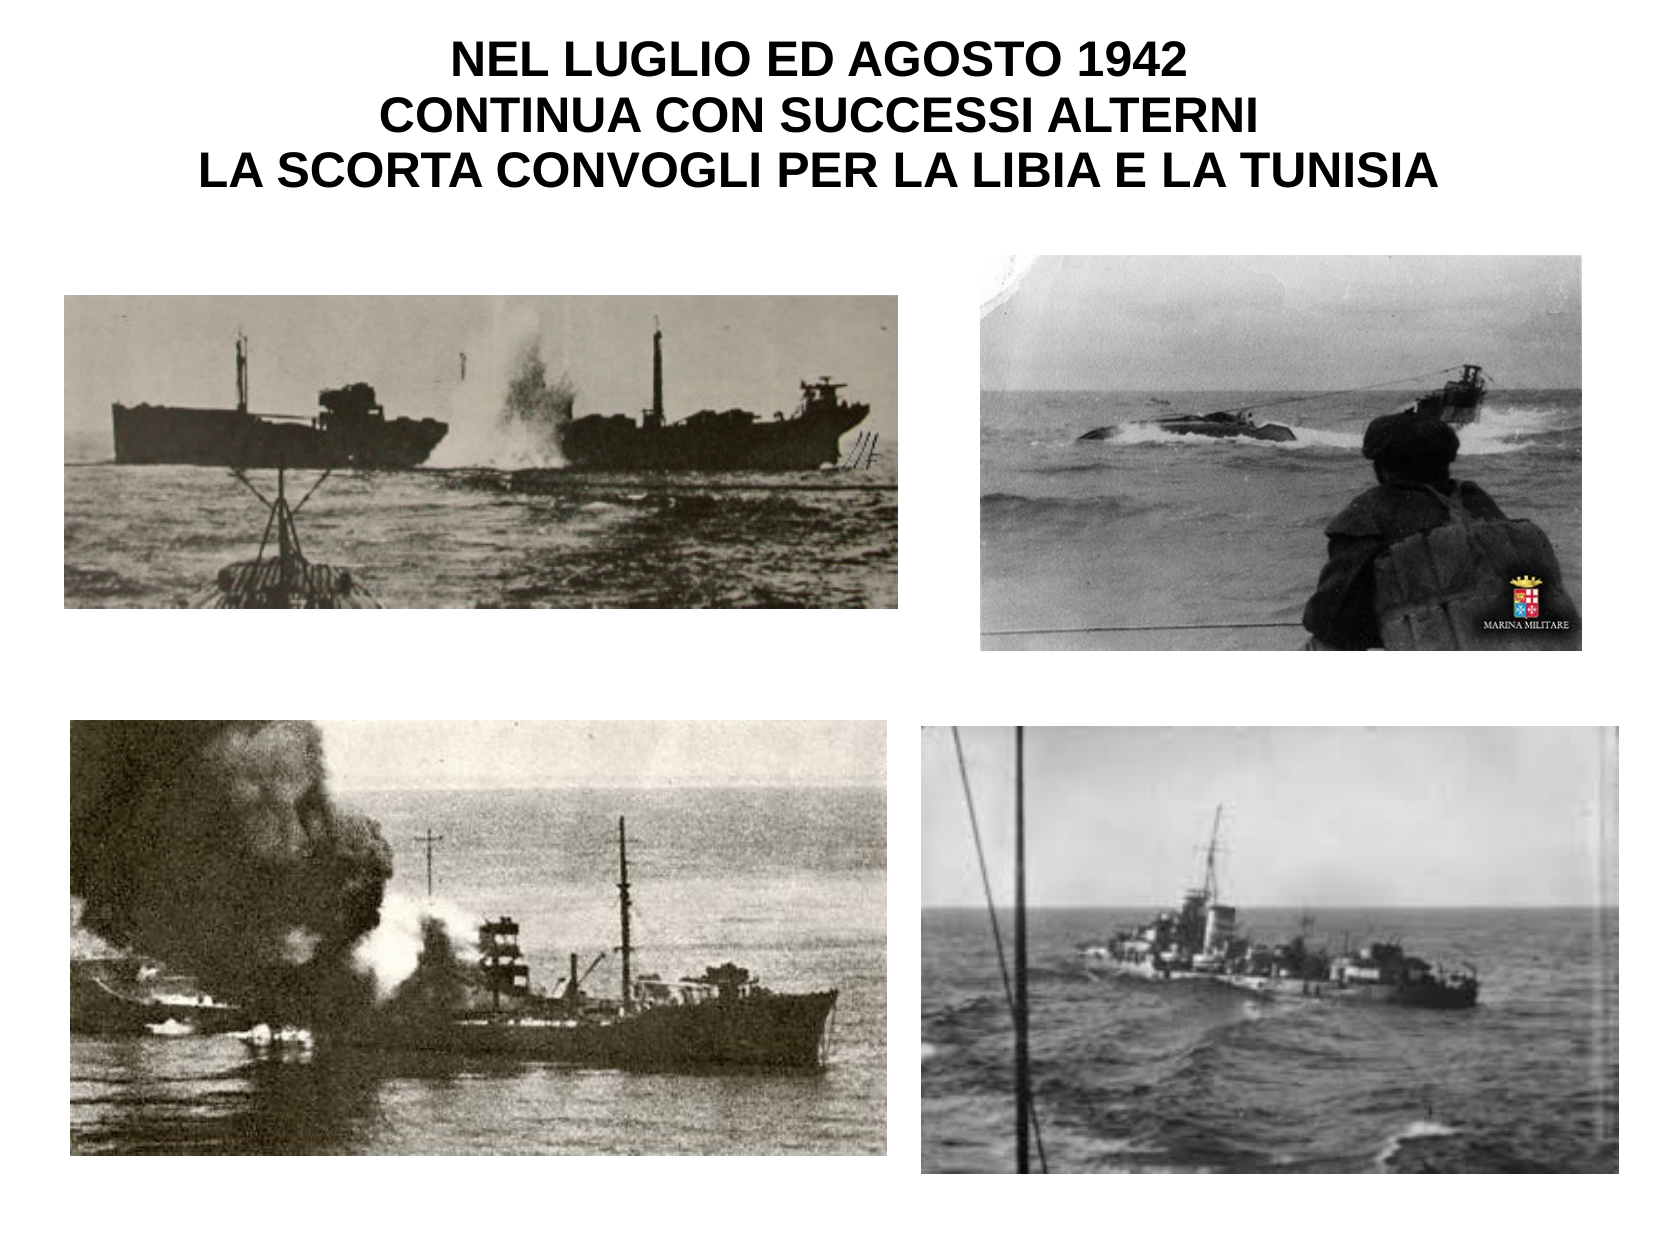

NEL LUGLIO ED AGOSTO 1942
 CONTINUA CON SUCCESSI ALTERNI
LA SCORTA CONVOGLI PER LA LIBIA E LA TUNISIA